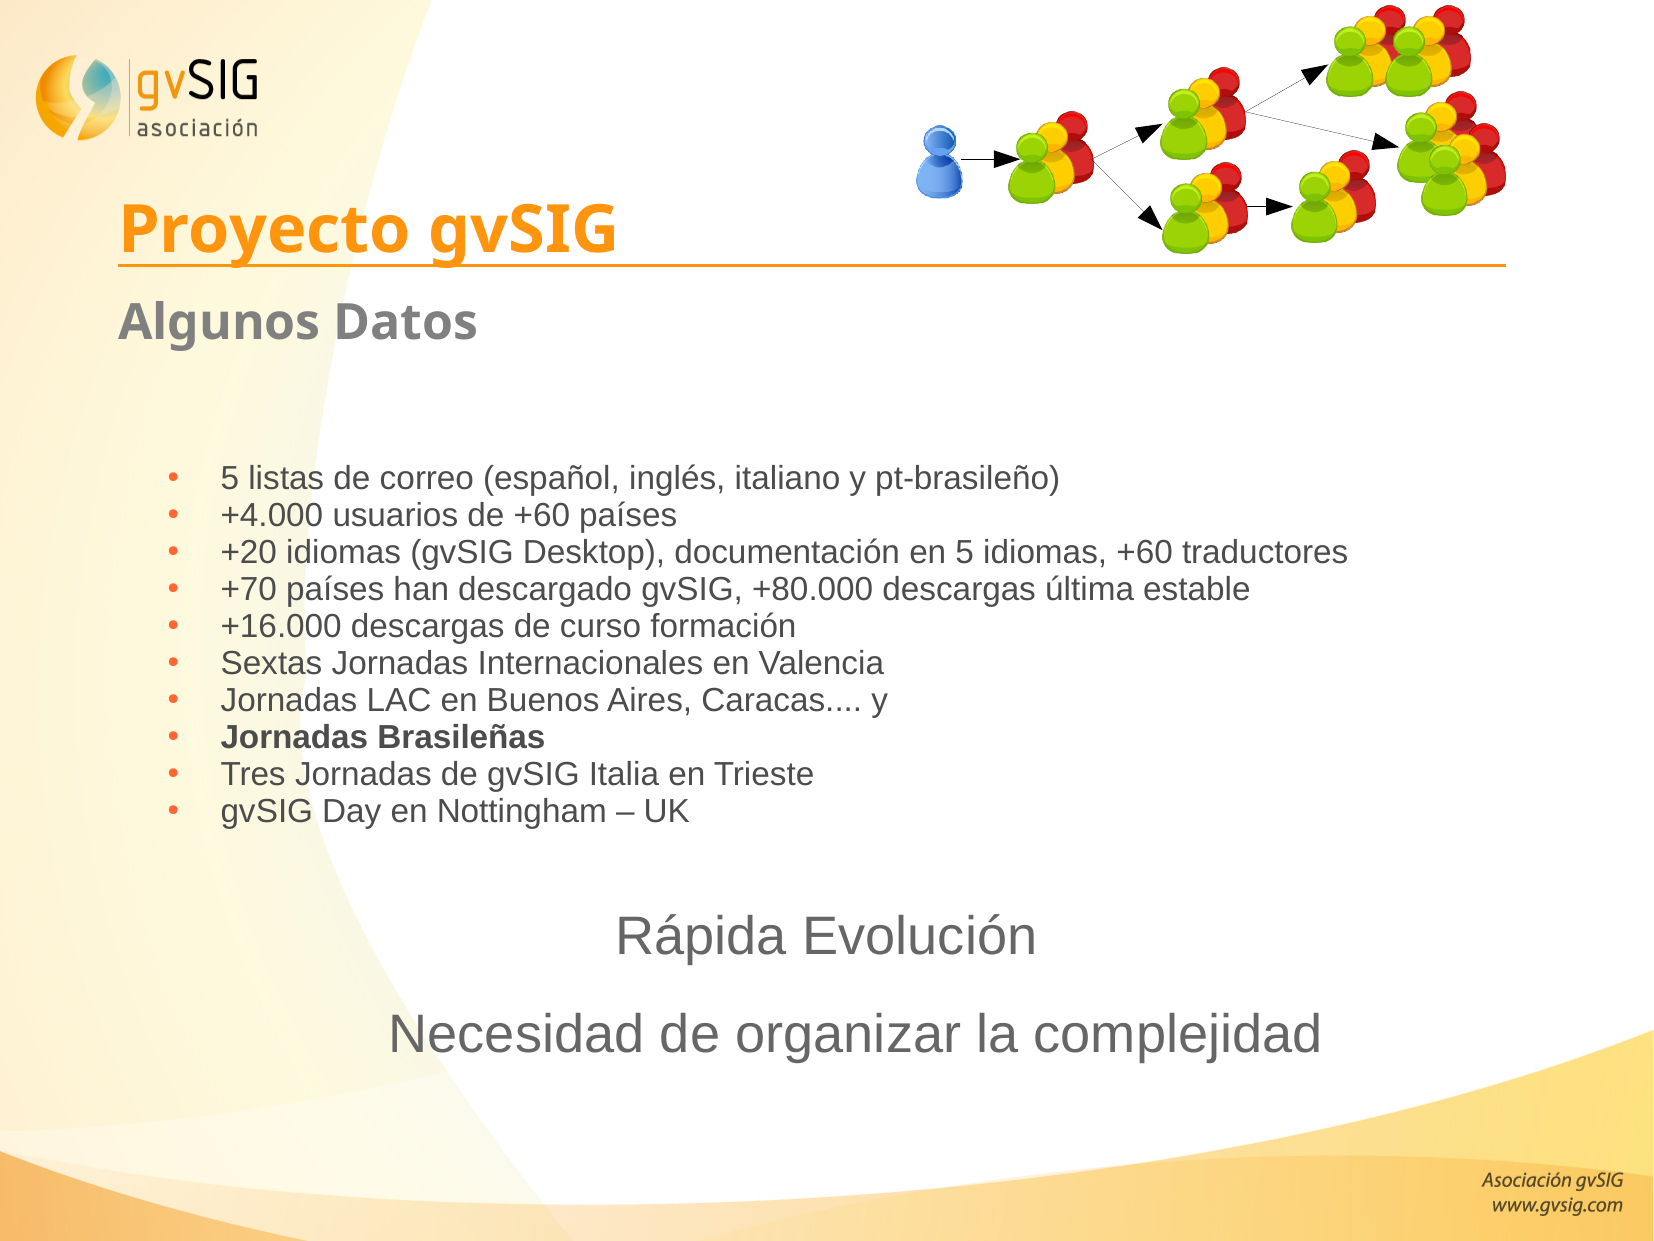

# Proyecto gvSIG
Algunos Datos
5 listas de correo (español, inglés, italiano y pt-brasileño)
+4.000 usuarios de +60 países
+20 idiomas (gvSIG Desktop), documentación en 5 idiomas, +60 traductores
+70 países han descargado gvSIG, +80.000 descargas última estable
+16.000 descargas de curso formación
Sextas Jornadas Internacionales en Valencia
Jornadas LAC en Buenos Aires, Caracas.... y
Jornadas Brasileñas
Tres Jornadas de gvSIG Italia en Trieste
gvSIG Day en Nottingham – UK
Rápida Evolución
Necesidad de organizar la complejidad